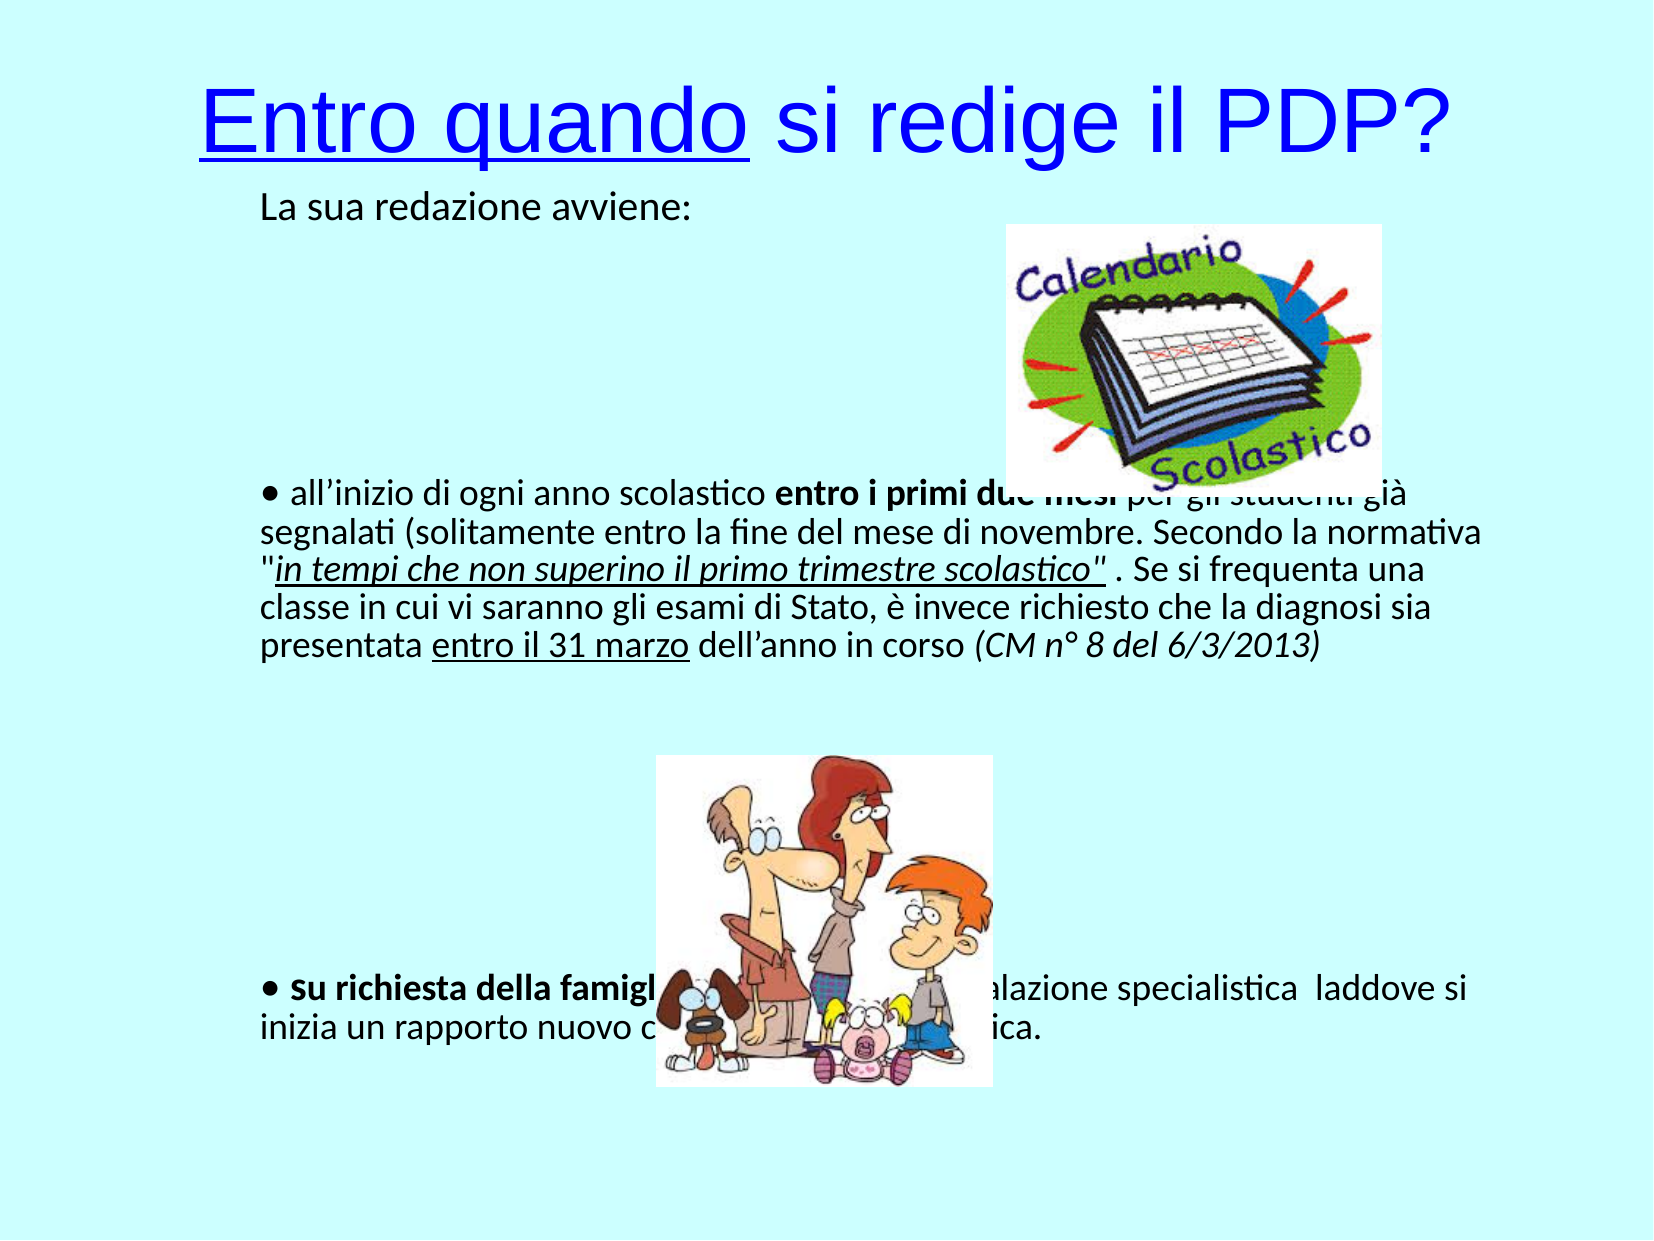

# Entro quando si redige il PDP?
La sua redazione avviene:
• all’inizio di ogni anno scolastico entro i primi due mesi per gli studenti già segnalati (solitamente entro la fine del mese di novembre. Secondo la normativa "in tempi che non superino il primo trimestre scolastico" . Se si frequenta una classe in cui vi saranno gli esami di Stato, è invece richiesto che la diagnosi sia presentata entro il 31 marzo dell’anno in corso (CM n° 8 del 6/3/2013)
• su richiesta della famiglia in possesso di segnalazione specialistica laddove si inizia un rapporto nuovo con l’istituzione scolastica.